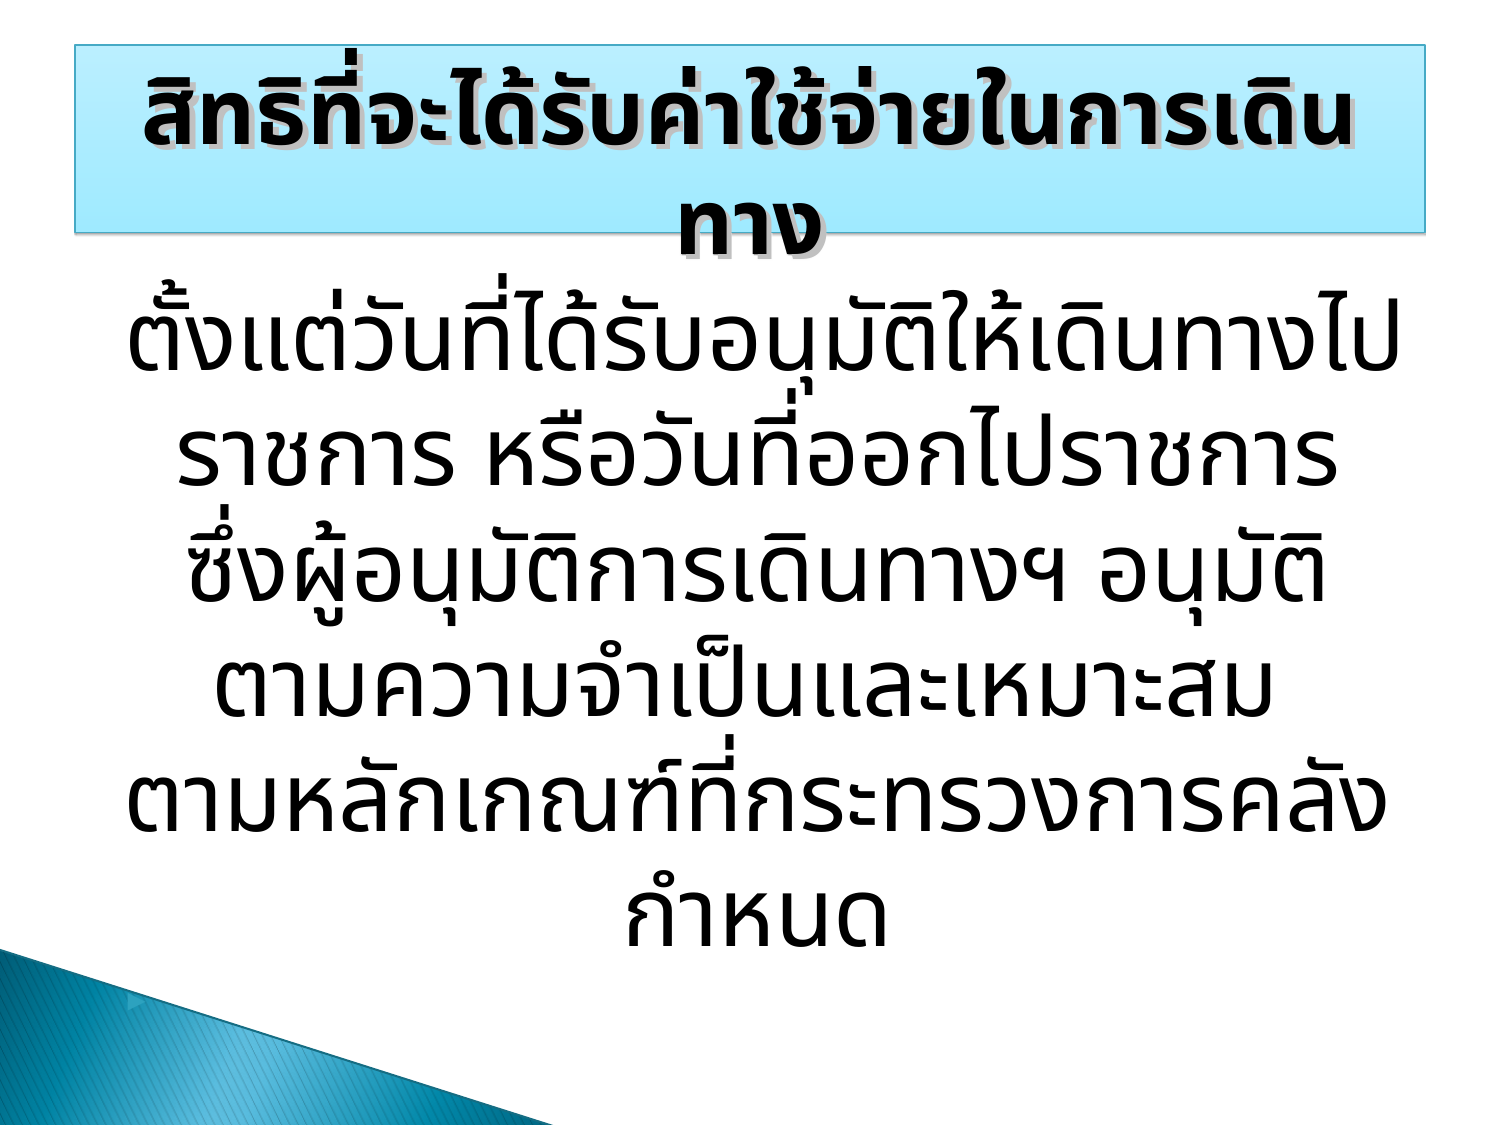

สิทธิที่จะได้รับค่าใช้จ่ายในการเดินทาง
# ตั้งแต่วันที่ได้รับอนุมัติให้เดินทางไปราชการ หรือวันที่ออกไปราชการ ซึ่งผู้อนุมัติการเดินทางฯ อนุมัติตามความจำเป็นและเหมาะสม ตามหลักเกณฑ์ที่กระทรวงการคลังกำหนด